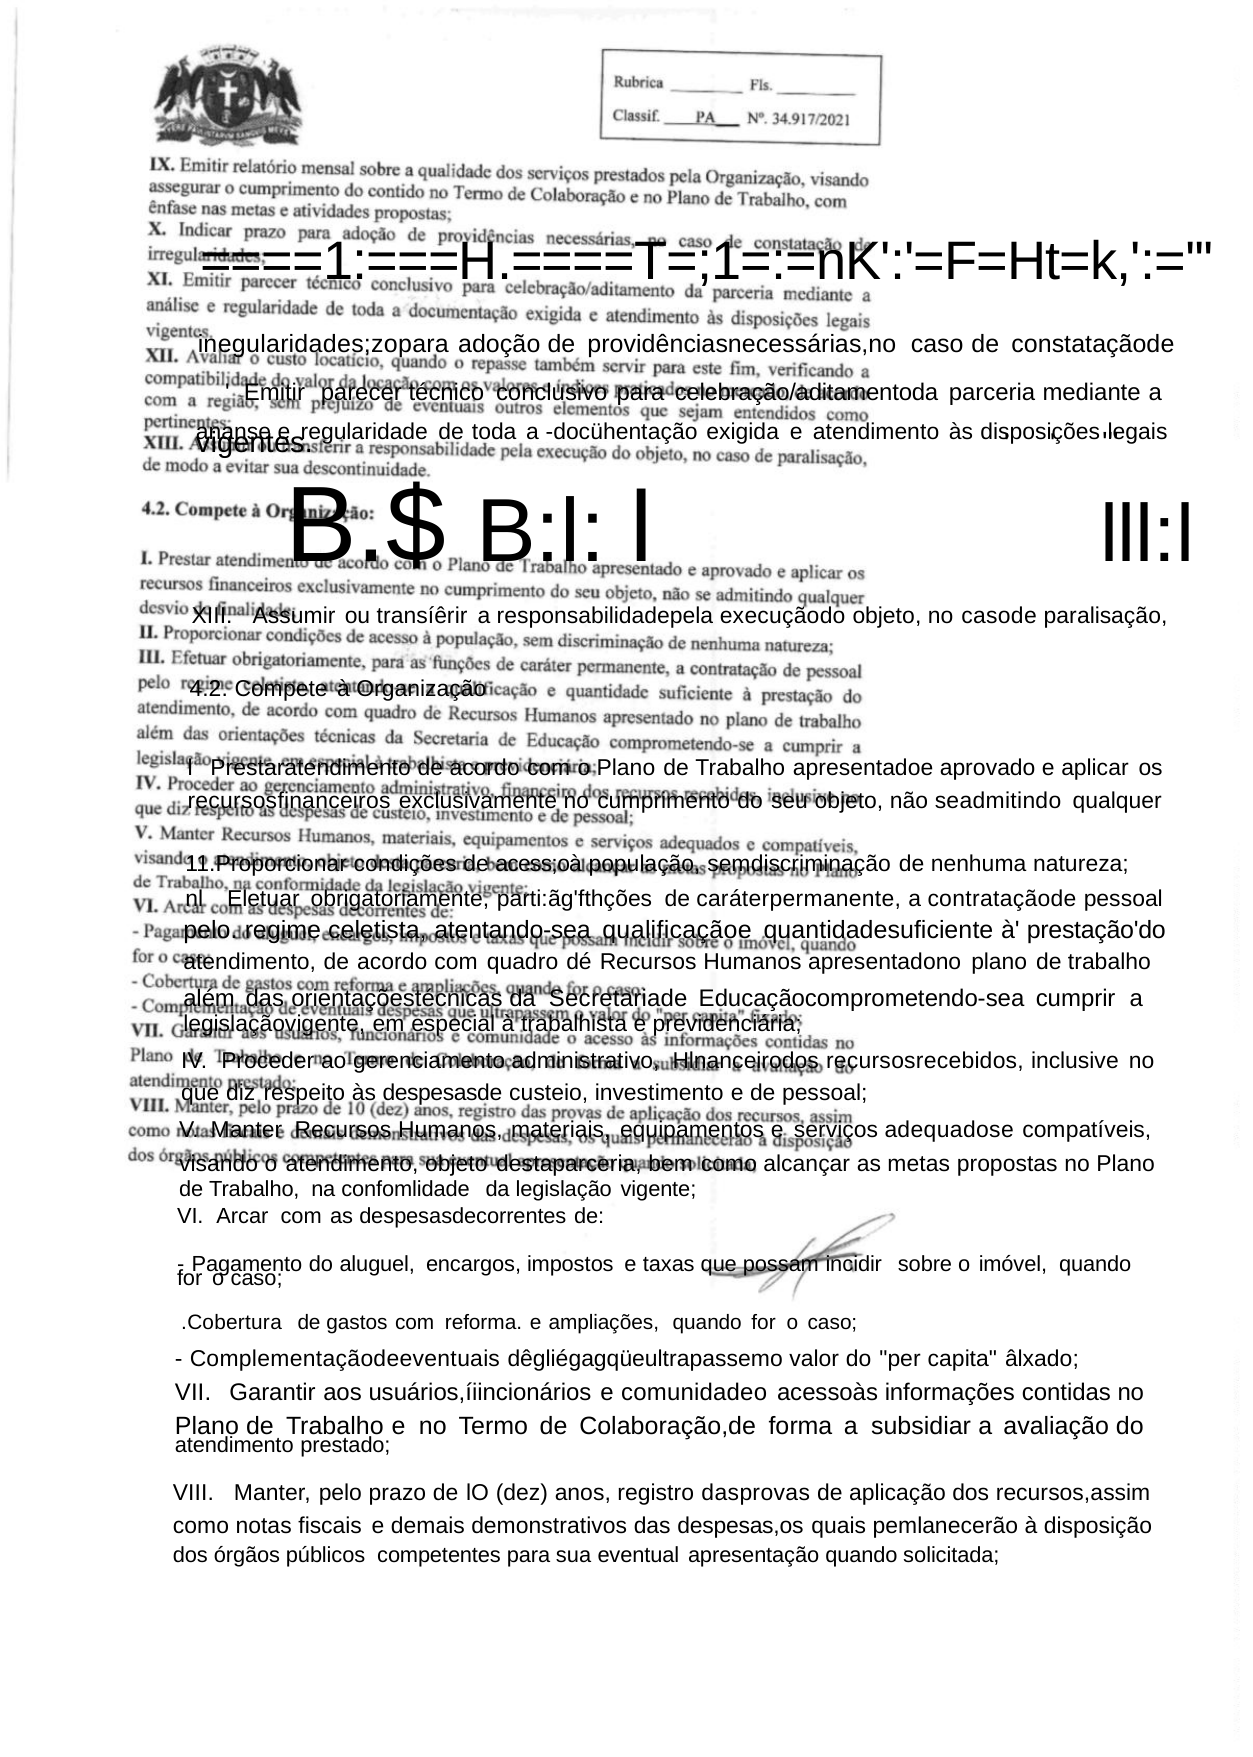

====1:===H.====T=;1=:=nK':'=F=Ht=k,':='''
inegularidades;zopara adoção de providênciasnecessárias,no caso de constataçãode
' Emitir parecer técnico conclusivo para celebração/aditamentoda parceria mediante a
ananse e regularidade de toda a -docühentação exigida e atendimento às disposições legais
vigentes.
'''
'
'
B.$ B:l: l
lll:l
XIII. Assumir ou transíêrir a responsabilidadepela execuçãodo objeto, no casode paralisação,
4.2. Compete à Organização
l Prestaratendimento de acordo com o Plano de Trabalho apresentadoe aprovado e aplicar os
recursosfinanceiros exclusivamente no cumprimento do seu objeto, não seadmitindo qualquer
11.Proporcionar condições de acess;oà população, semdiscriminação de nenhuma natureza;
nl Eletuar obrigatoriamente, parti:ãg'fthções de caráterpermanente, a contrataçãode pessoal
pelo. regime celetista, atentando-sea qualificaçãoe quantidadesuficiente à' prestação'do
atendimento, de acordo com quadro dé Recursos Humanos apresentadono plano de trabalho
além das orientaçõestécnicas da Secretariade Educaçãocomprometendo-sea cumprir a
legislaçãovigente, em especial à trabalhista e previdenciária;
IV. Proceder ao gerenciamento administrativo, Hlnanceirodos recursosrecebidos, inclusive no
que diz respeito às despesasde custeio, investimento e de pessoal;
V. Manter Recursos Humanos, materiais, equipamentos e serviços adequadose compatíveis,
visando o atendimento, objeto destaparceria, bem como alcançar as metas propostas no Plano
de Trabalho, na confomlidade da legislação vigente;
VI. Arcar com as despesasdecorrentes de:
- Pagamento do aluguel, encargos, impostos e taxas que possam incidir sobre o imóvel, quando
for o caso;
.Cobertura de gastos com reforma. e ampliações, quando for o caso;
- Complementaçãodeeventuais dêgliégagqüeultrapassemo valor do "per capita" âlxado;
VII. Garantir aos usuários,íiincionários e comunidadeo acessoàs informações contidas no
Plano de Trabalho e no Termo de Colaboração,de forma a subsidiar a avaliação do
atendimento prestado;
VIII. Manter, pelo prazo de lO (dez) anos, registro dasprovas de aplicação dos recursos,assim
como notas fiscais e demais demonstrativos das despesas,os quais pemlanecerão à disposição
dos órgãos públicos competentes para sua eventual apresentação quando solicitada;